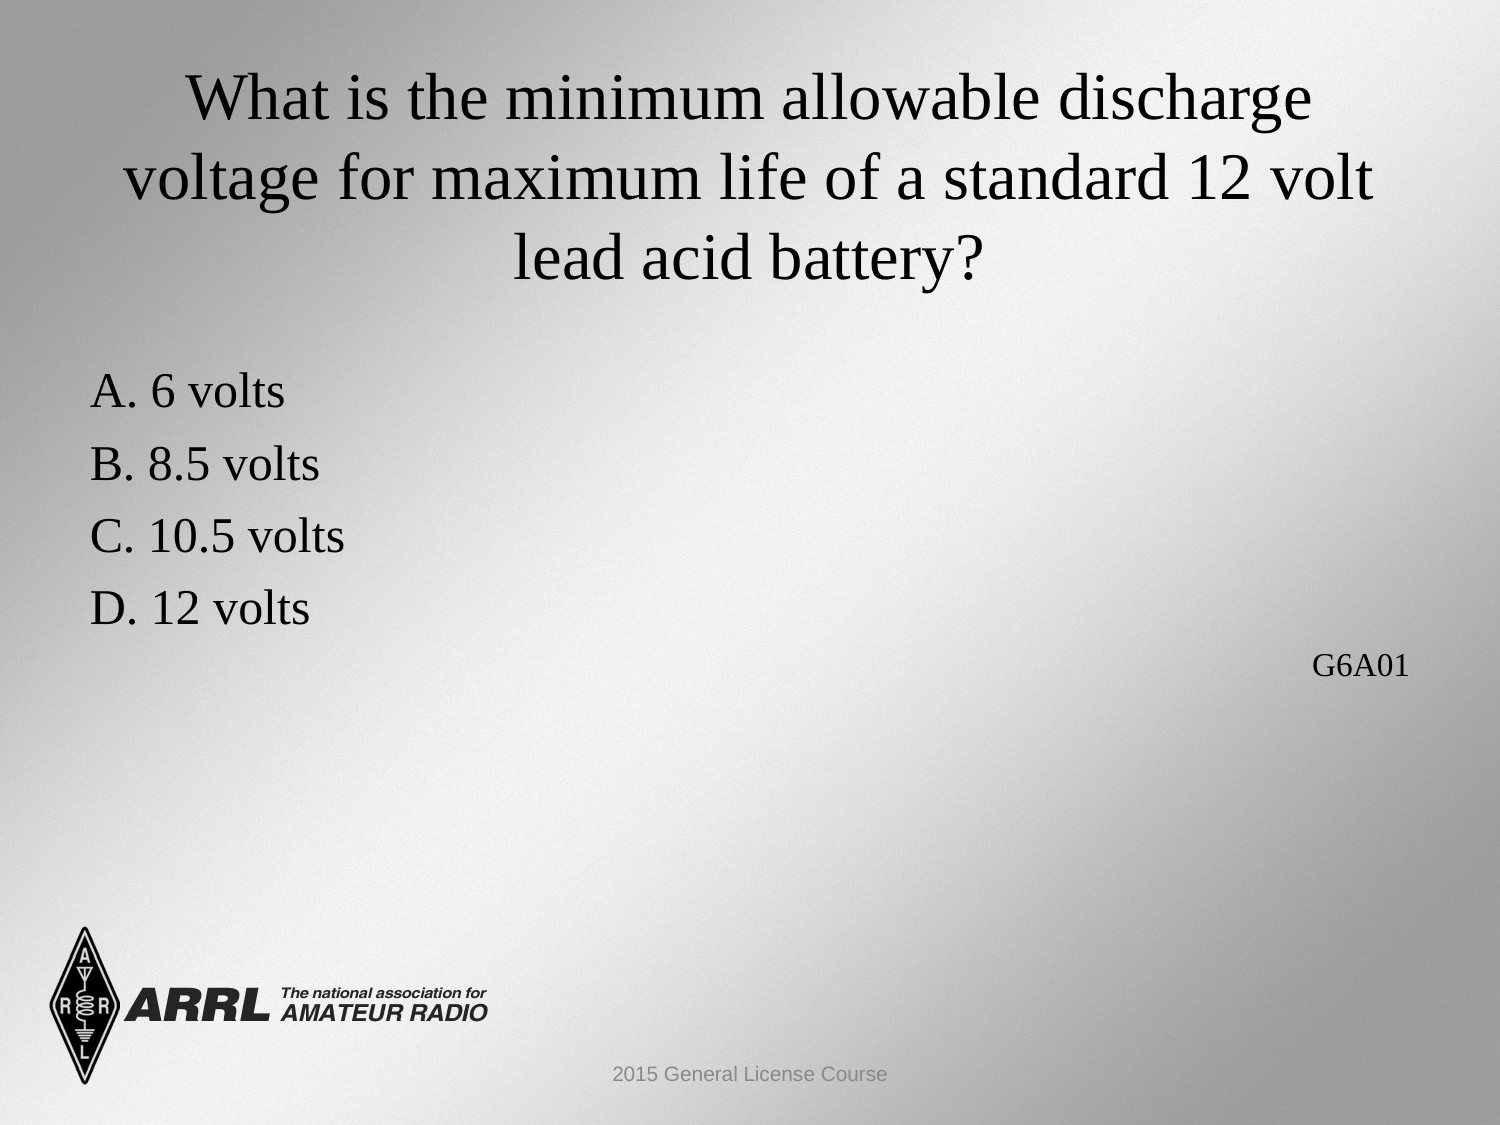

# What is the minimum allowable discharge voltage for maximum life of a standard 12 volt lead acid battery?
A. 6 volts
B. 8.5 volts
C. 10.5 volts
D. 12 volts
 G6A01
2015 General License Course